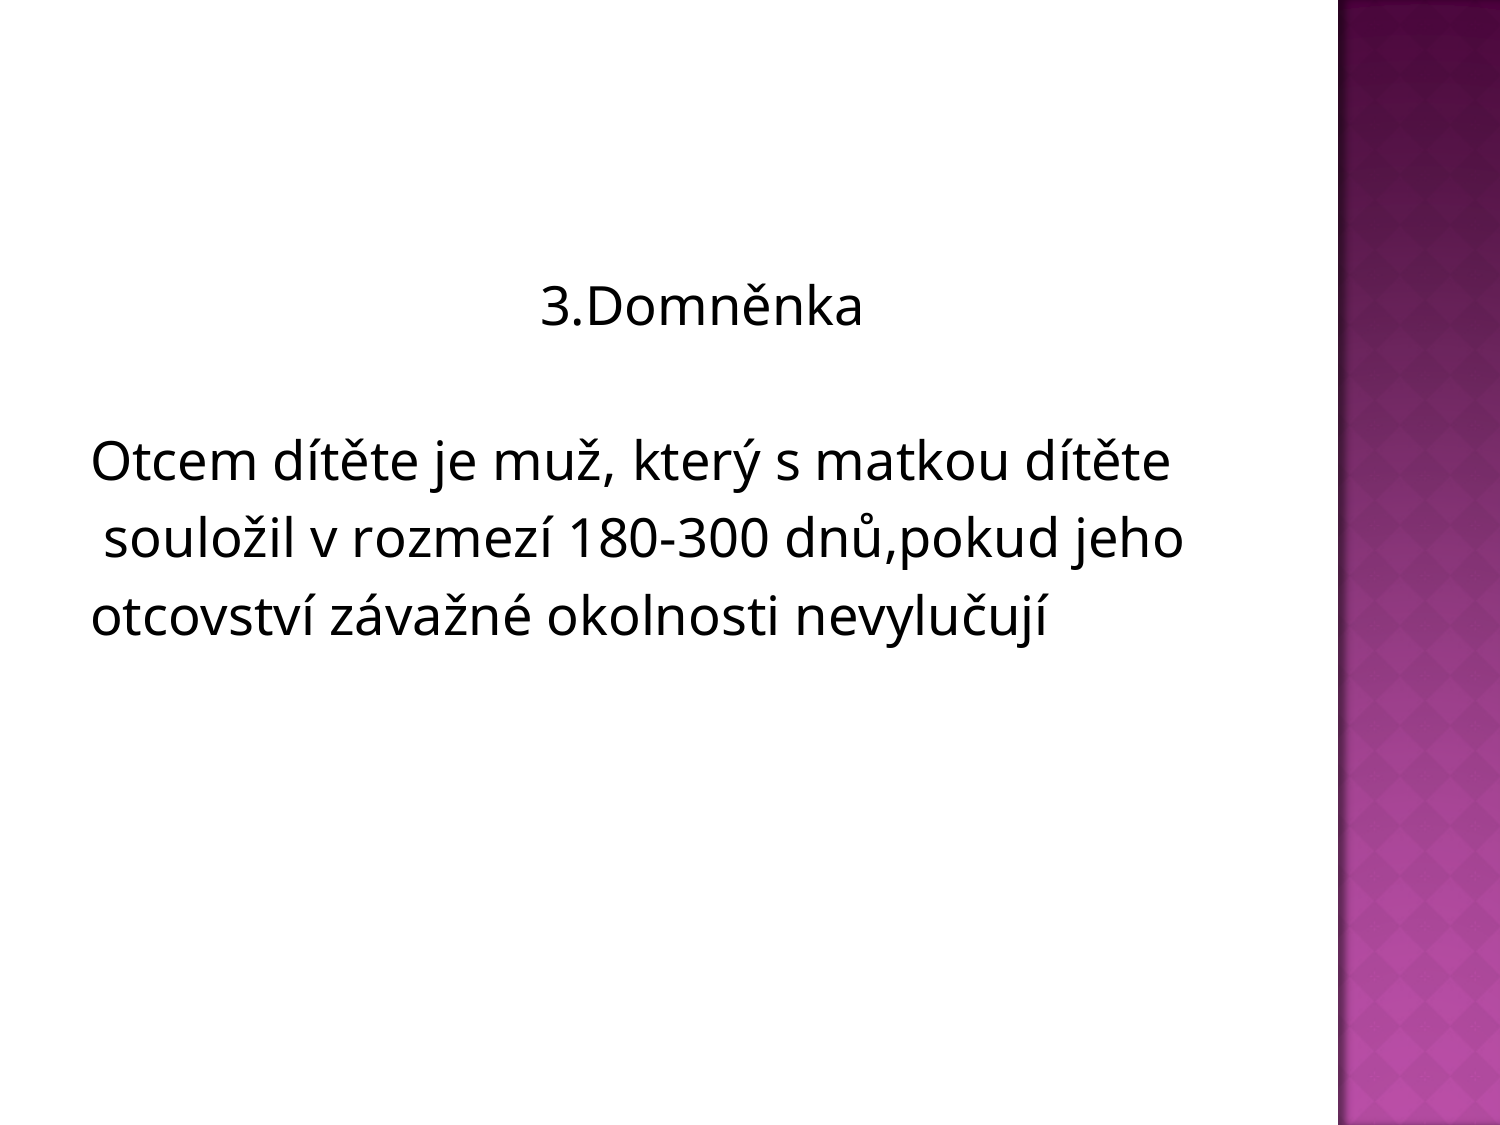

# 3.Domněnka
Otcem dítěte je muž, který s matkou dítěte
 souložil v rozmezí 180-300 dnů,pokud jeho
otcovství závažné okolnosti nevylučují